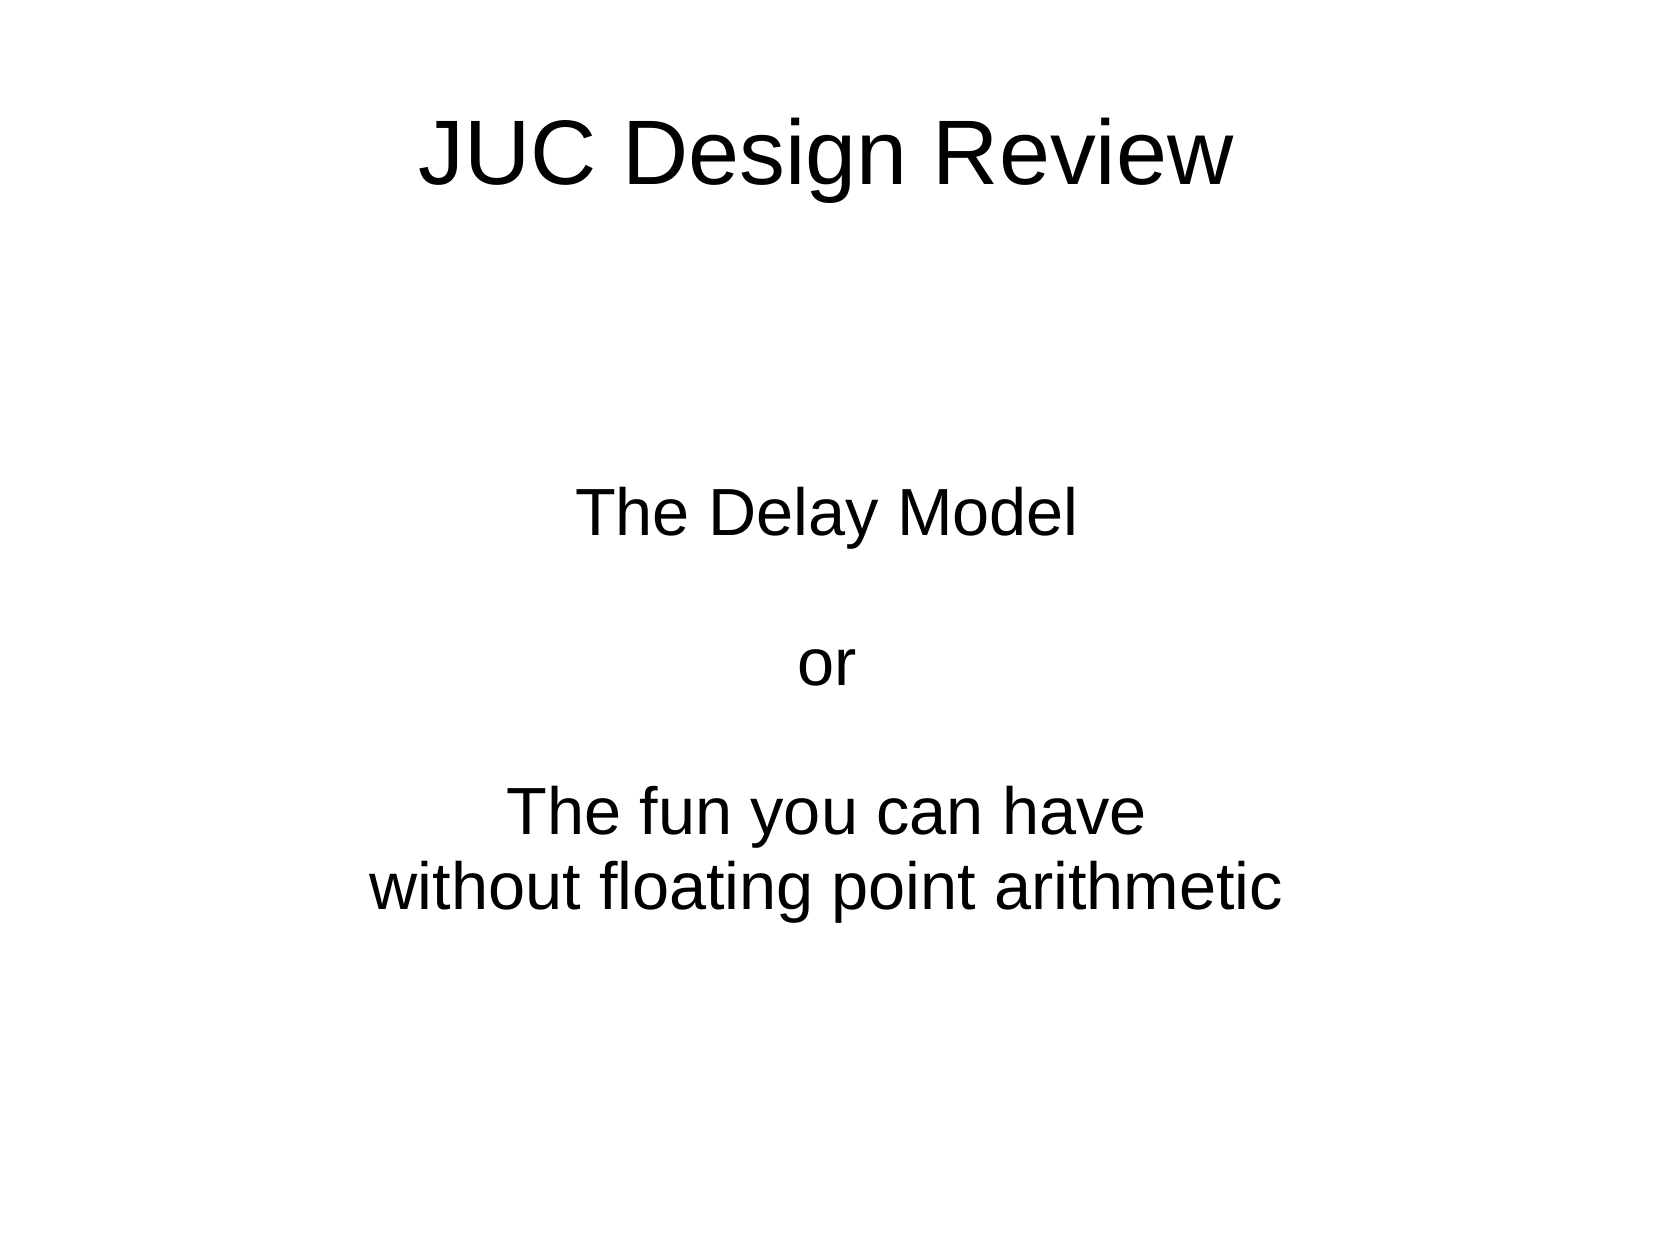

# JUC Design Review
The Delay Model
or
The fun you can have
without floating point arithmetic